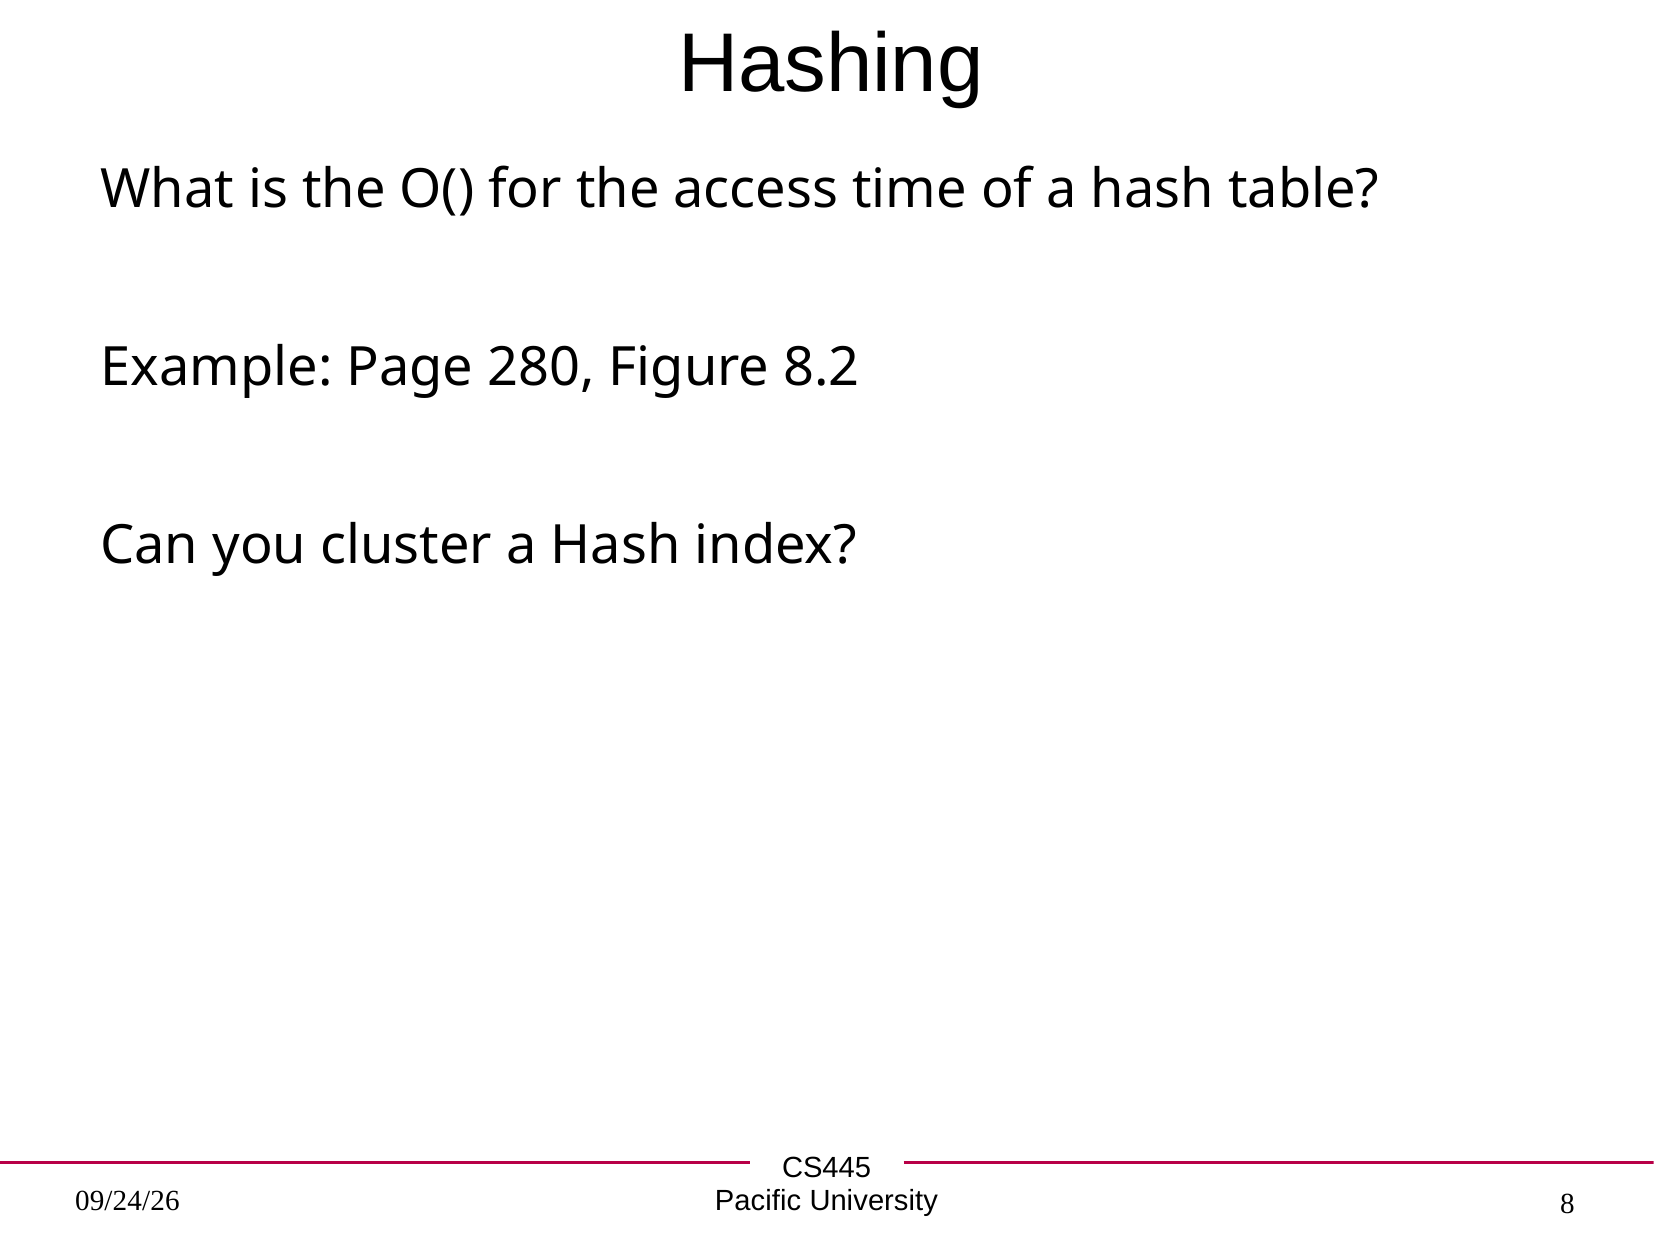

# Hashing
What is the O() for the access time of a hash table?
Example: Page 280, Figure 8.2
Can you cluster a Hash index?